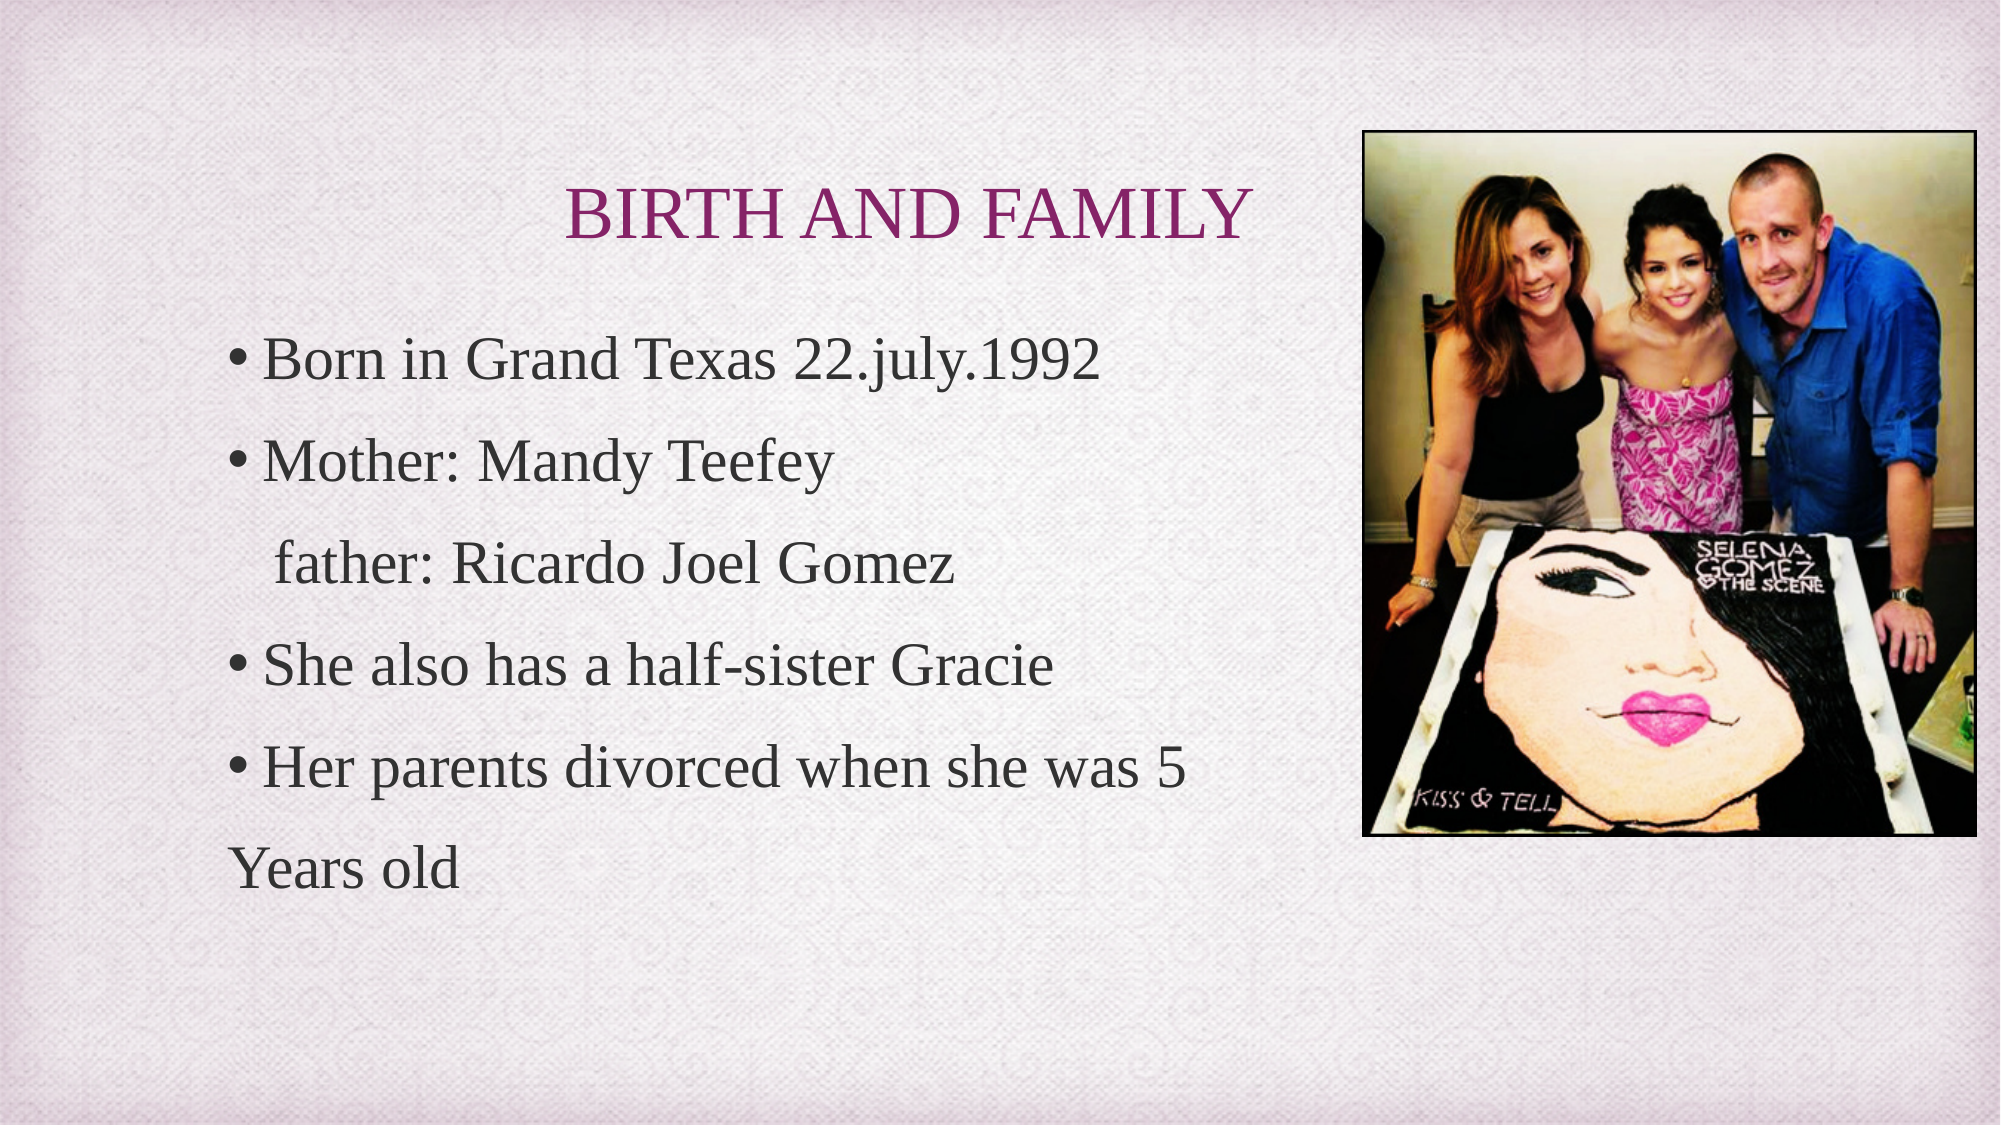

# BIRTH AND FAMILY
Born in Grand Texas 22.july.1992
Mother: Mandy Teefey
 father: Ricardo Joel Gomez
She also has a half-sister Gracie
Her parents divorced when she was 5
Years old